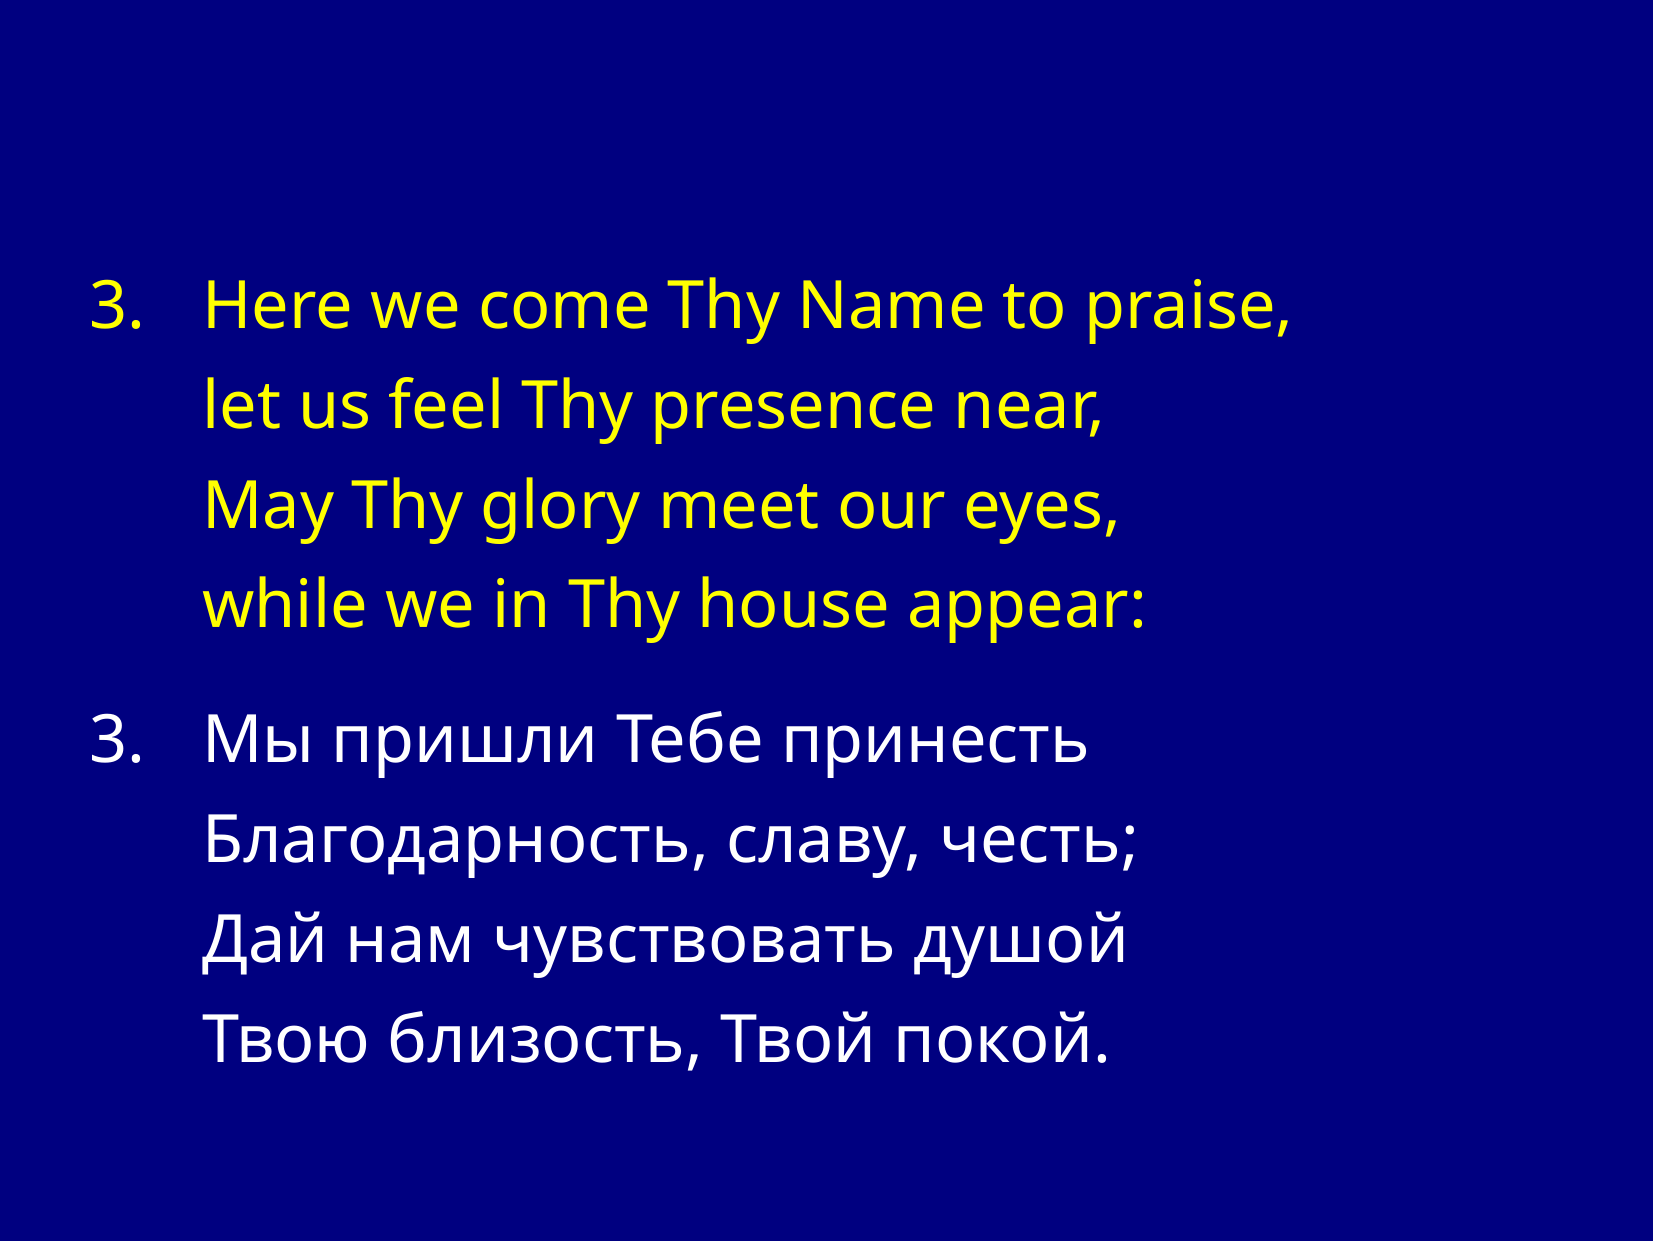

3.	Here we come Thy Name to praise,
	let us feel Thy presence near,
	May Thy glory meet our eyes,
	while we in Thy house appear:
3.	Мы пришли Тебе принесть
	Благодарность, славу, честь;
	Дай нам чувствовать душой
	Твою близость, Твой покой.